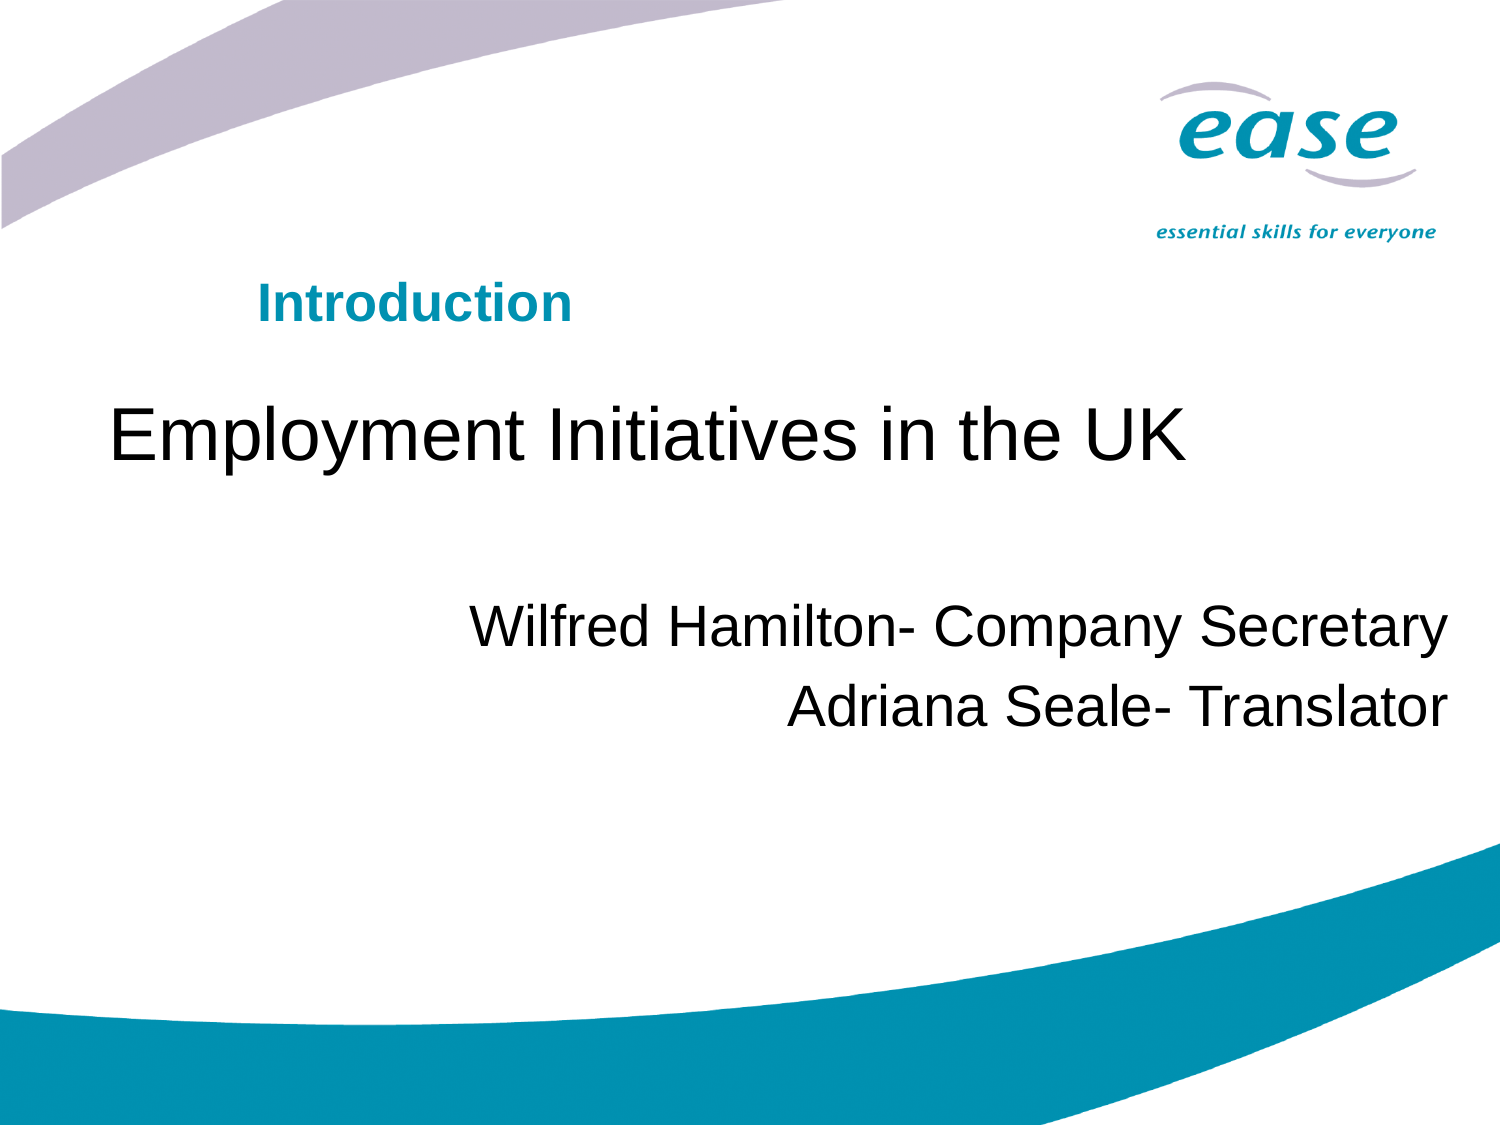

# Introduction
Employment Initiatives in the UK
Wilfred Hamilton- Company Secretary
Adriana Seale- Translator